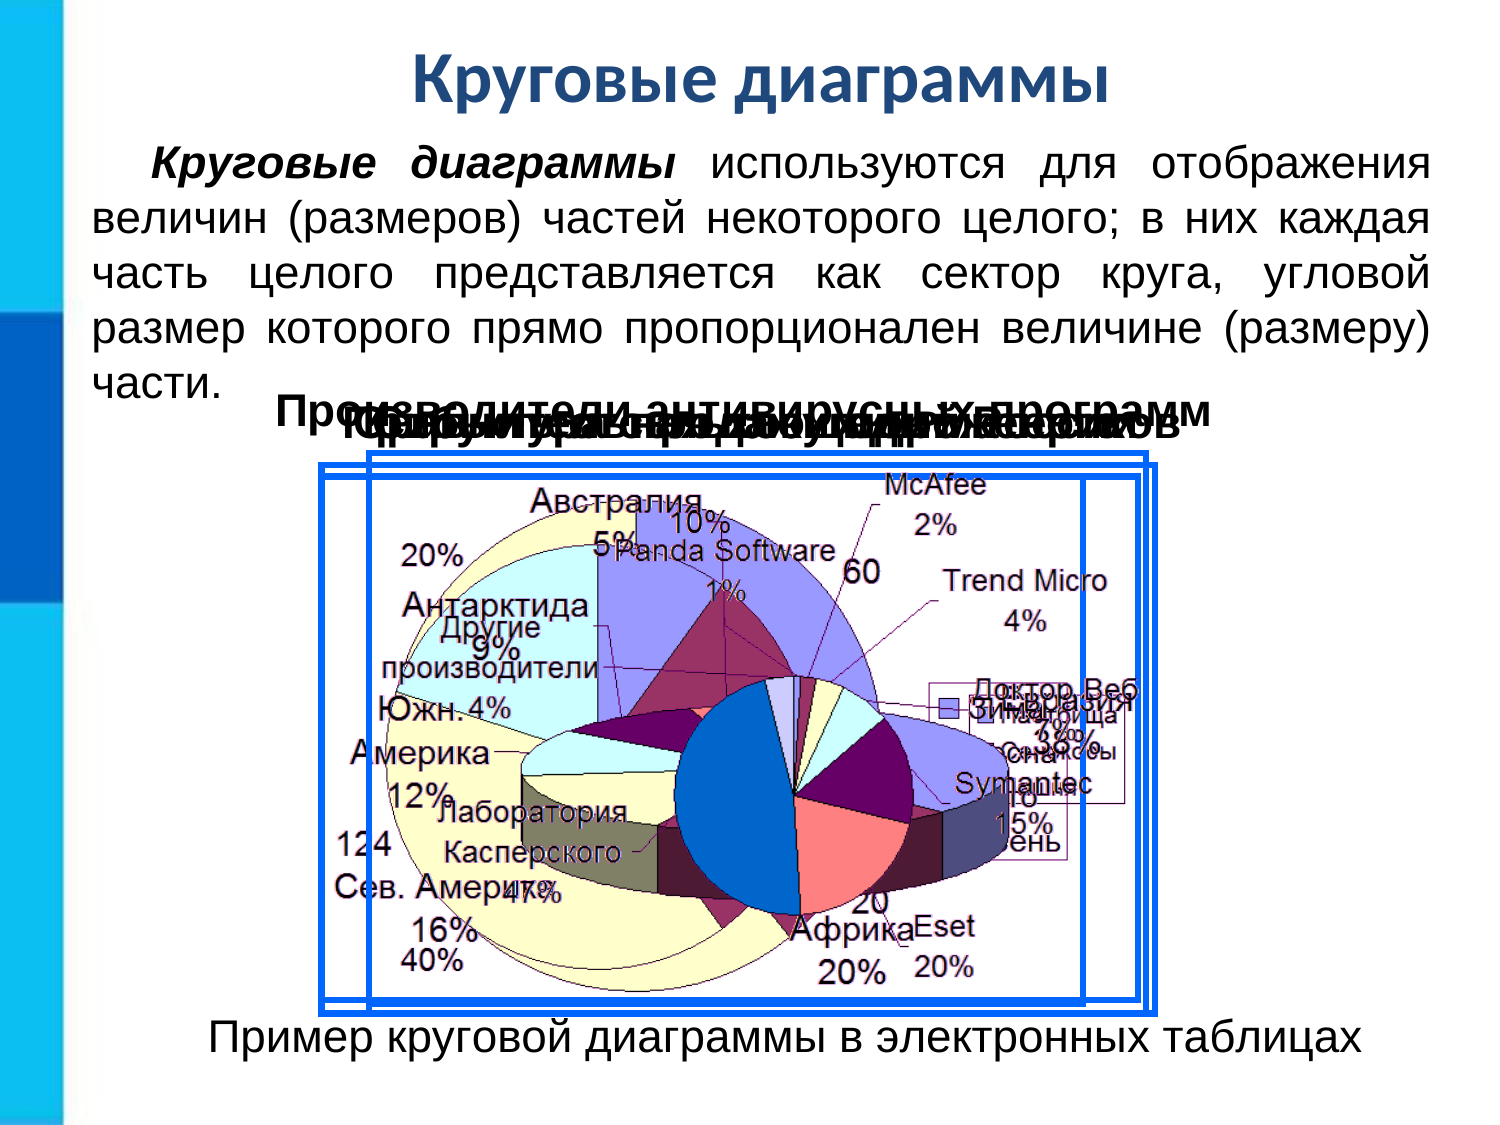

Круговые диаграммы
Круговые диаграммы используются для отображения величин (размеров) частей некоторого целого; в них каждая часть целого представляется как сектор круга, угловой размер которого прямо пропорционален величине (размеру) части.
Производители антивирусных программ
Прибыль от продажи мороженого
Структура сельхозугодий России
Сравнительная площадь материков
Пример круговой диаграммы в электронных таблицах